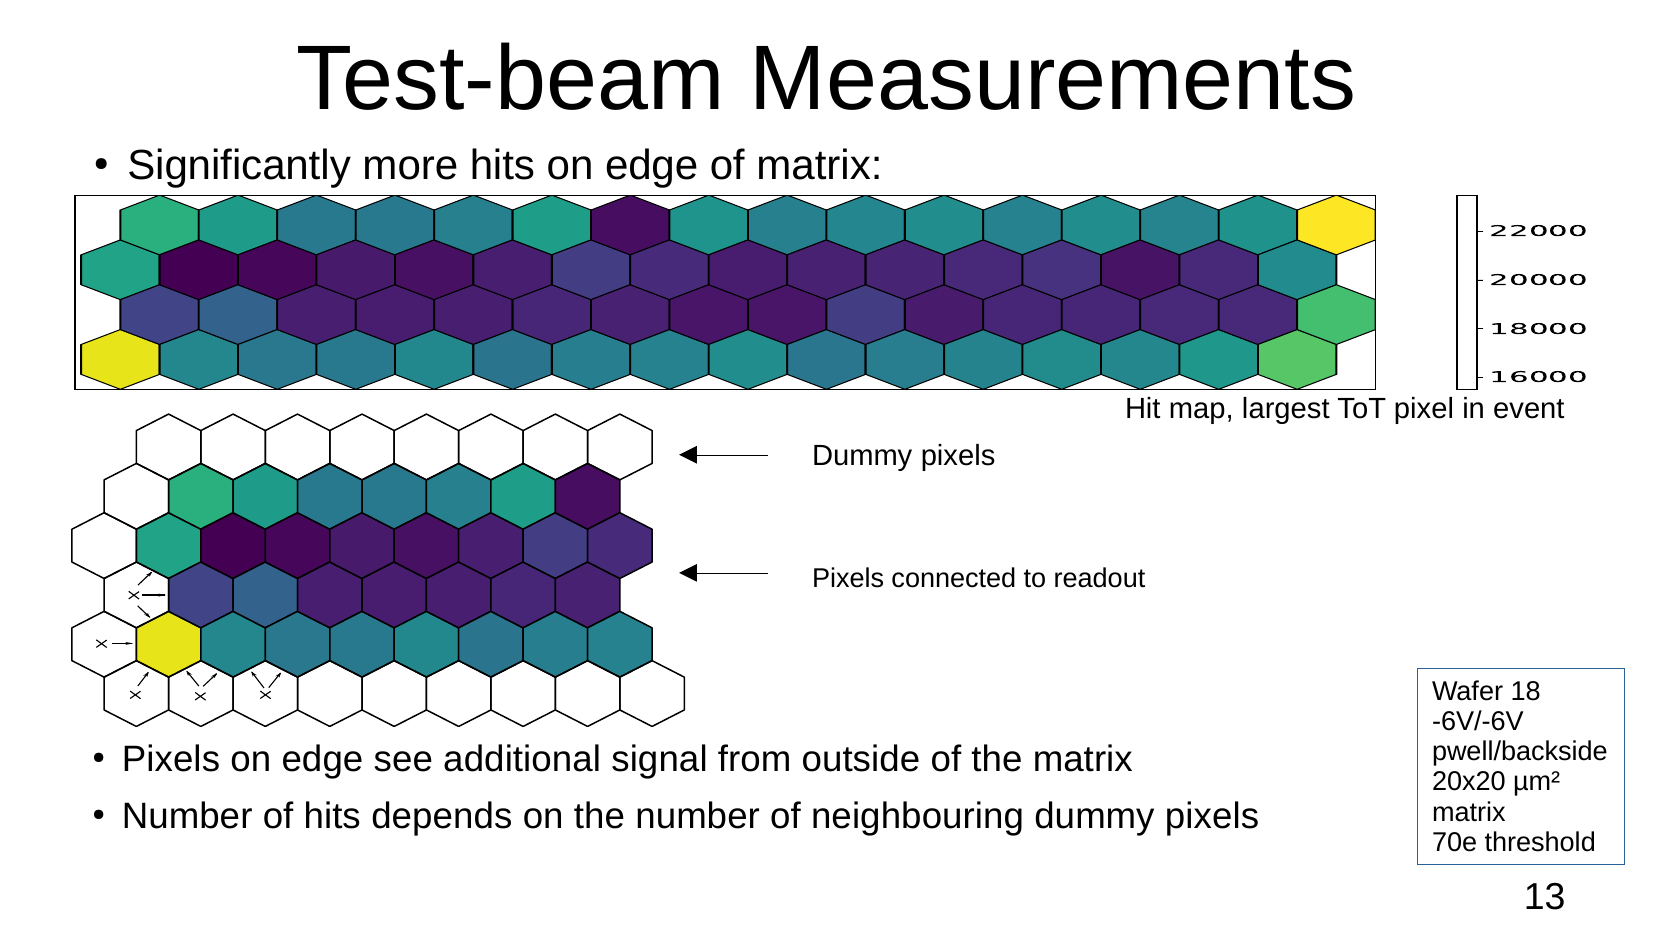

# Test-beam Measurements
Significantly more hits on edge of matrix:
Hit map, largest ToT pixel in event
Dummy pixels
Pixels connected to readout
Wafer 18
-6V/-6V pwell/backside
20x20 µm² matrix
70e threshold
Pixels on edge see additional signal from outside of the matrix
Number of hits depends on the number of neighbouring dummy pixels